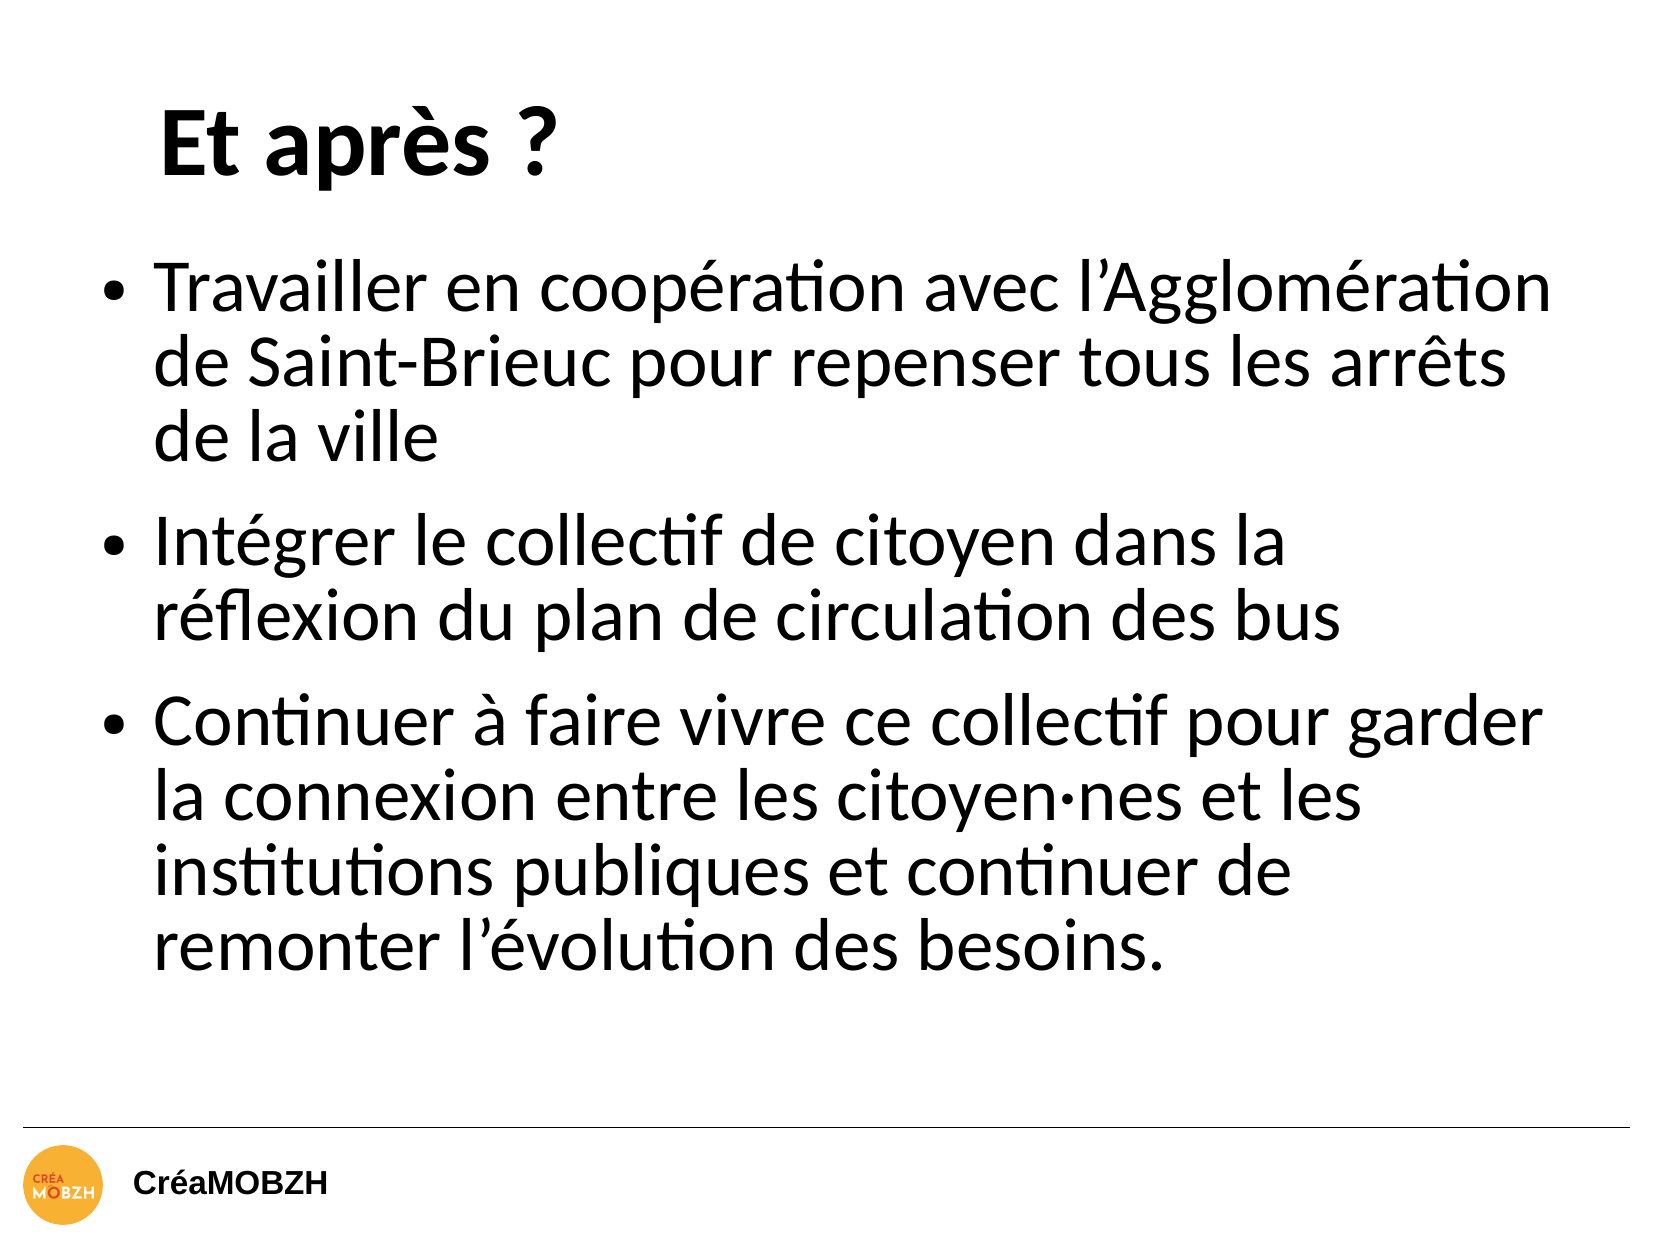

# Et après ?
Travailler en coopération avec l’Agglomération de Saint-Brieuc pour repenser tous les arrêts de la ville
Intégrer le collectif de citoyen dans la réflexion du plan de circulation des bus
Continuer à faire vivre ce collectif pour garder la connexion entre les citoyen·nes et les institutions publiques et continuer de remonter l’évolution des besoins.
CréaMOBZH